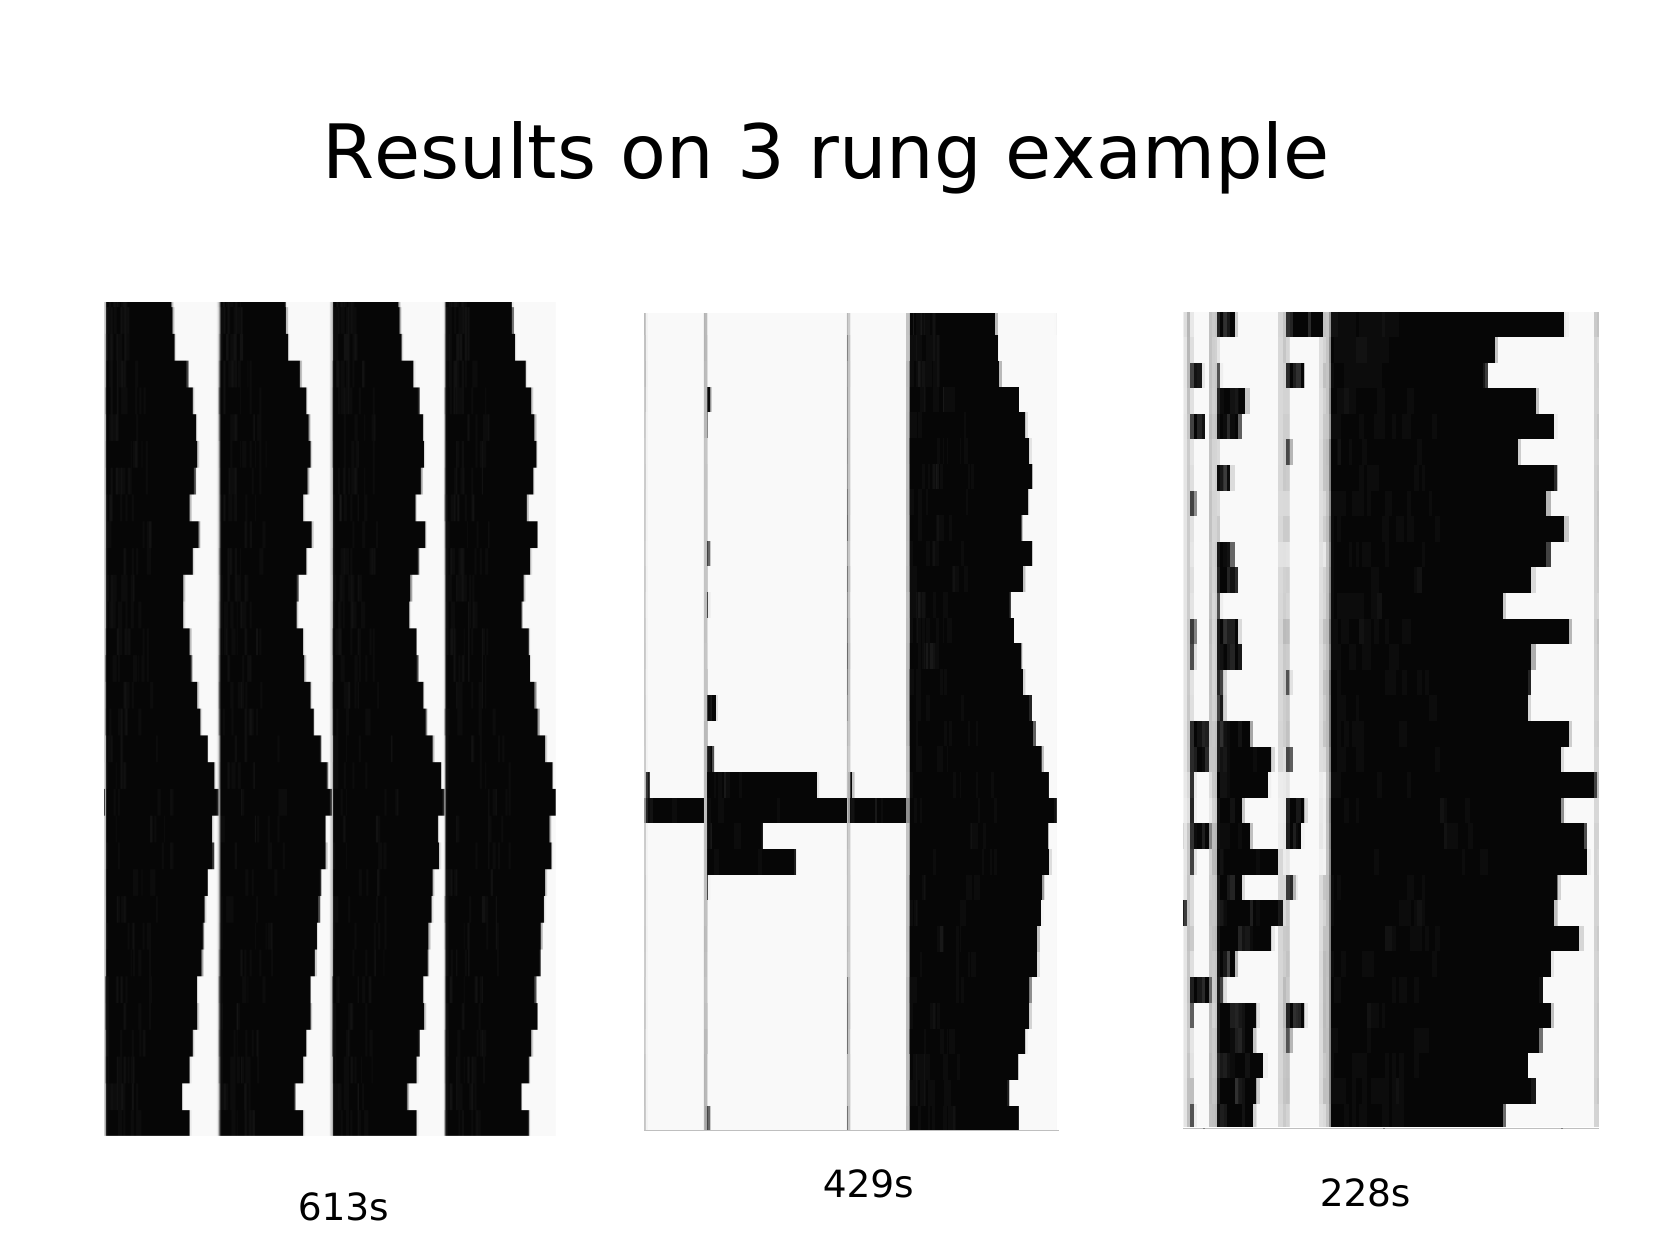

# Results on 3 rung example
429s
228s
613s